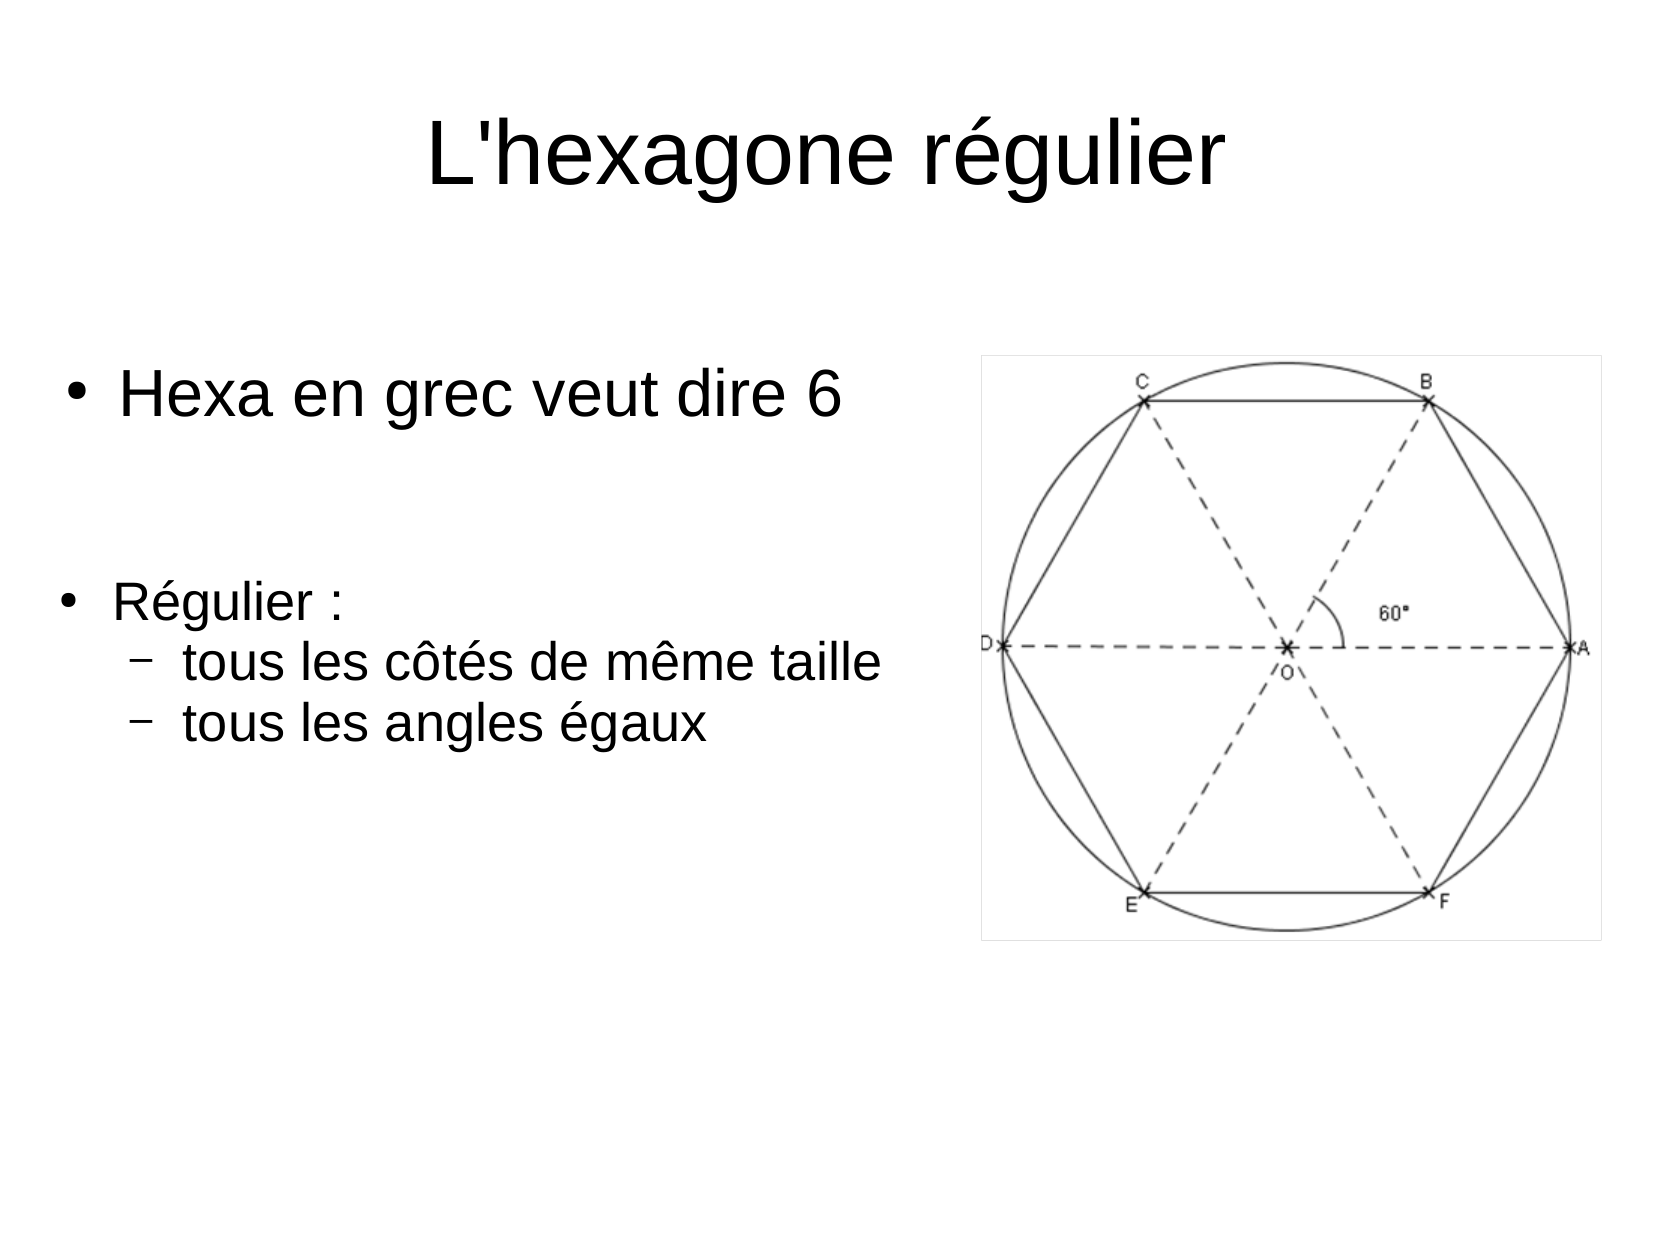

# L'hexagone régulier
Hexa en grec veut dire 6
Régulier :
tous les côtés de même taille
tous les angles égaux